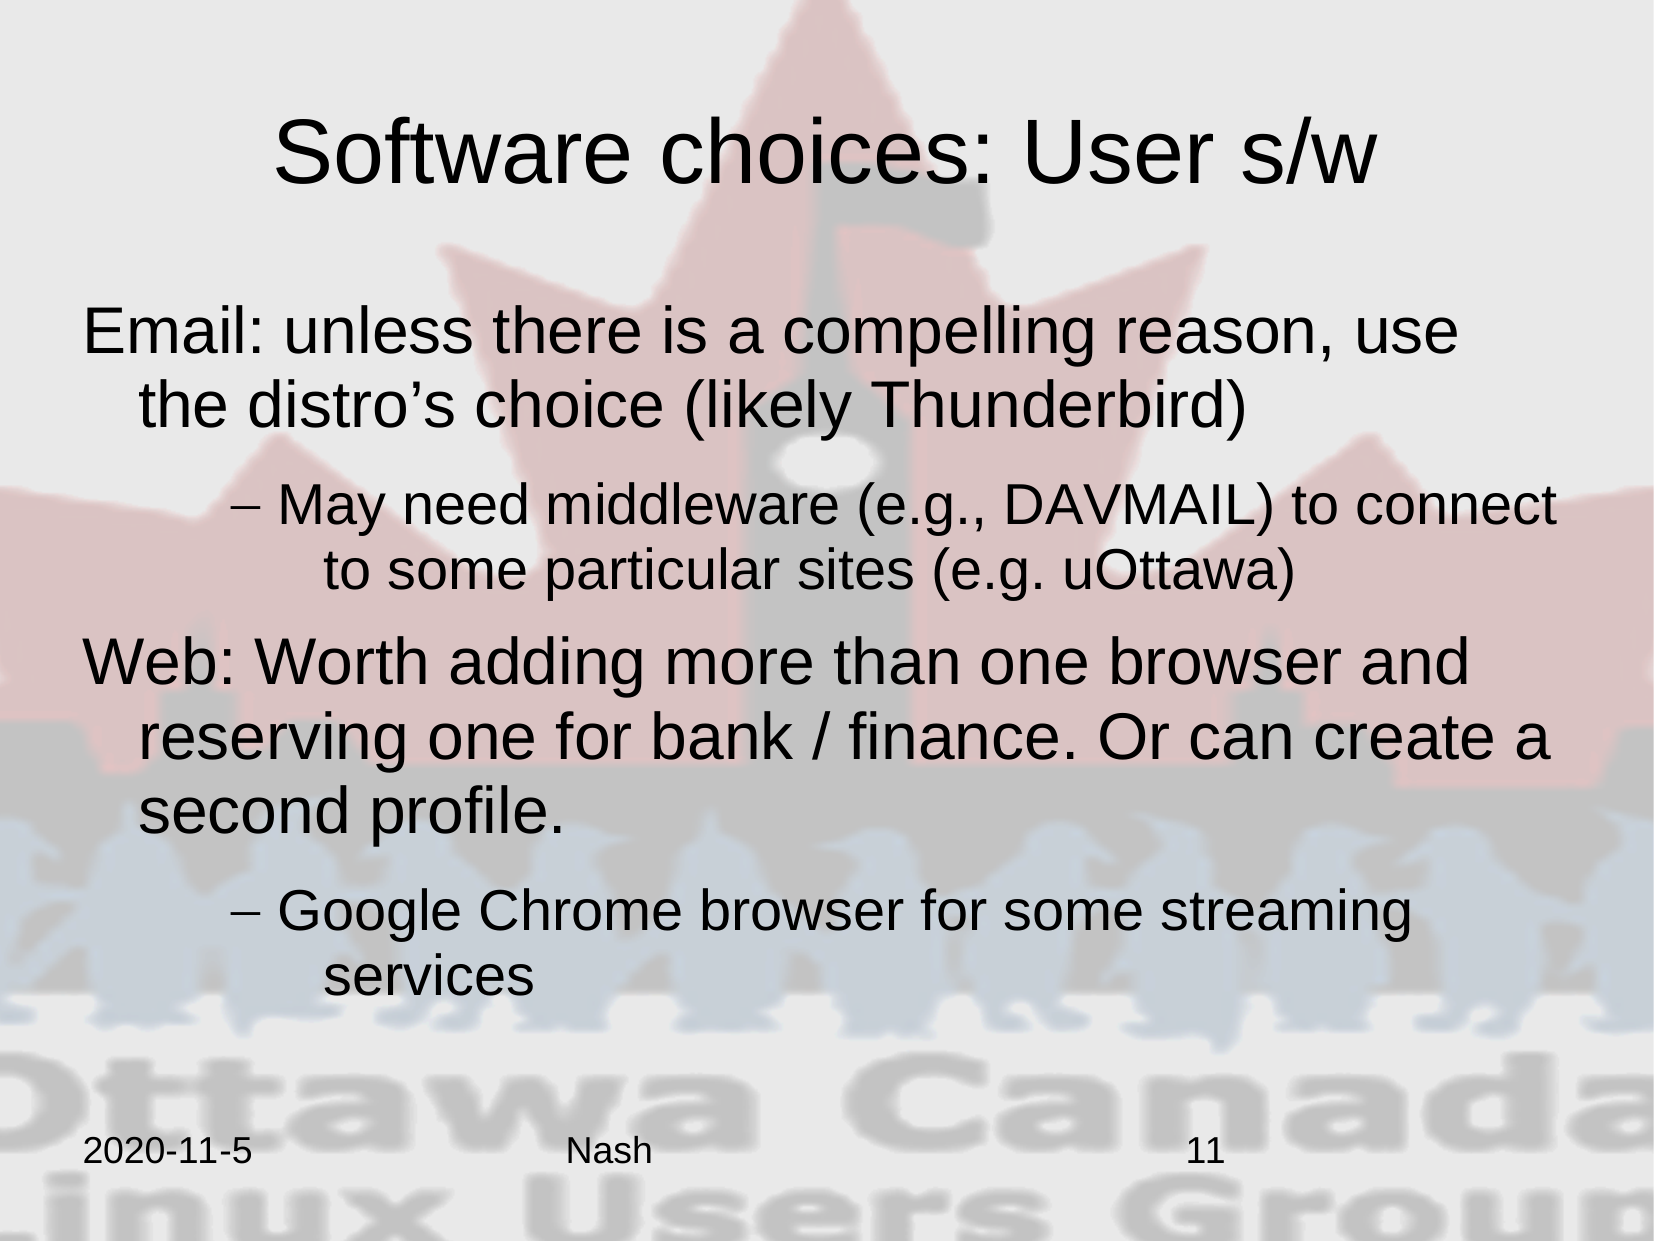

# Software choices: User s/w
Email: unless there is a compelling reason, use the distro’s choice (likely Thunderbird)
May need middleware (e.g., DAVMAIL) to connect to some particular sites (e.g. uOttawa)
Web: Worth adding more than one browser and reserving one for bank / finance. Or can create a second profile.
Google Chrome browser for some streaming services
11